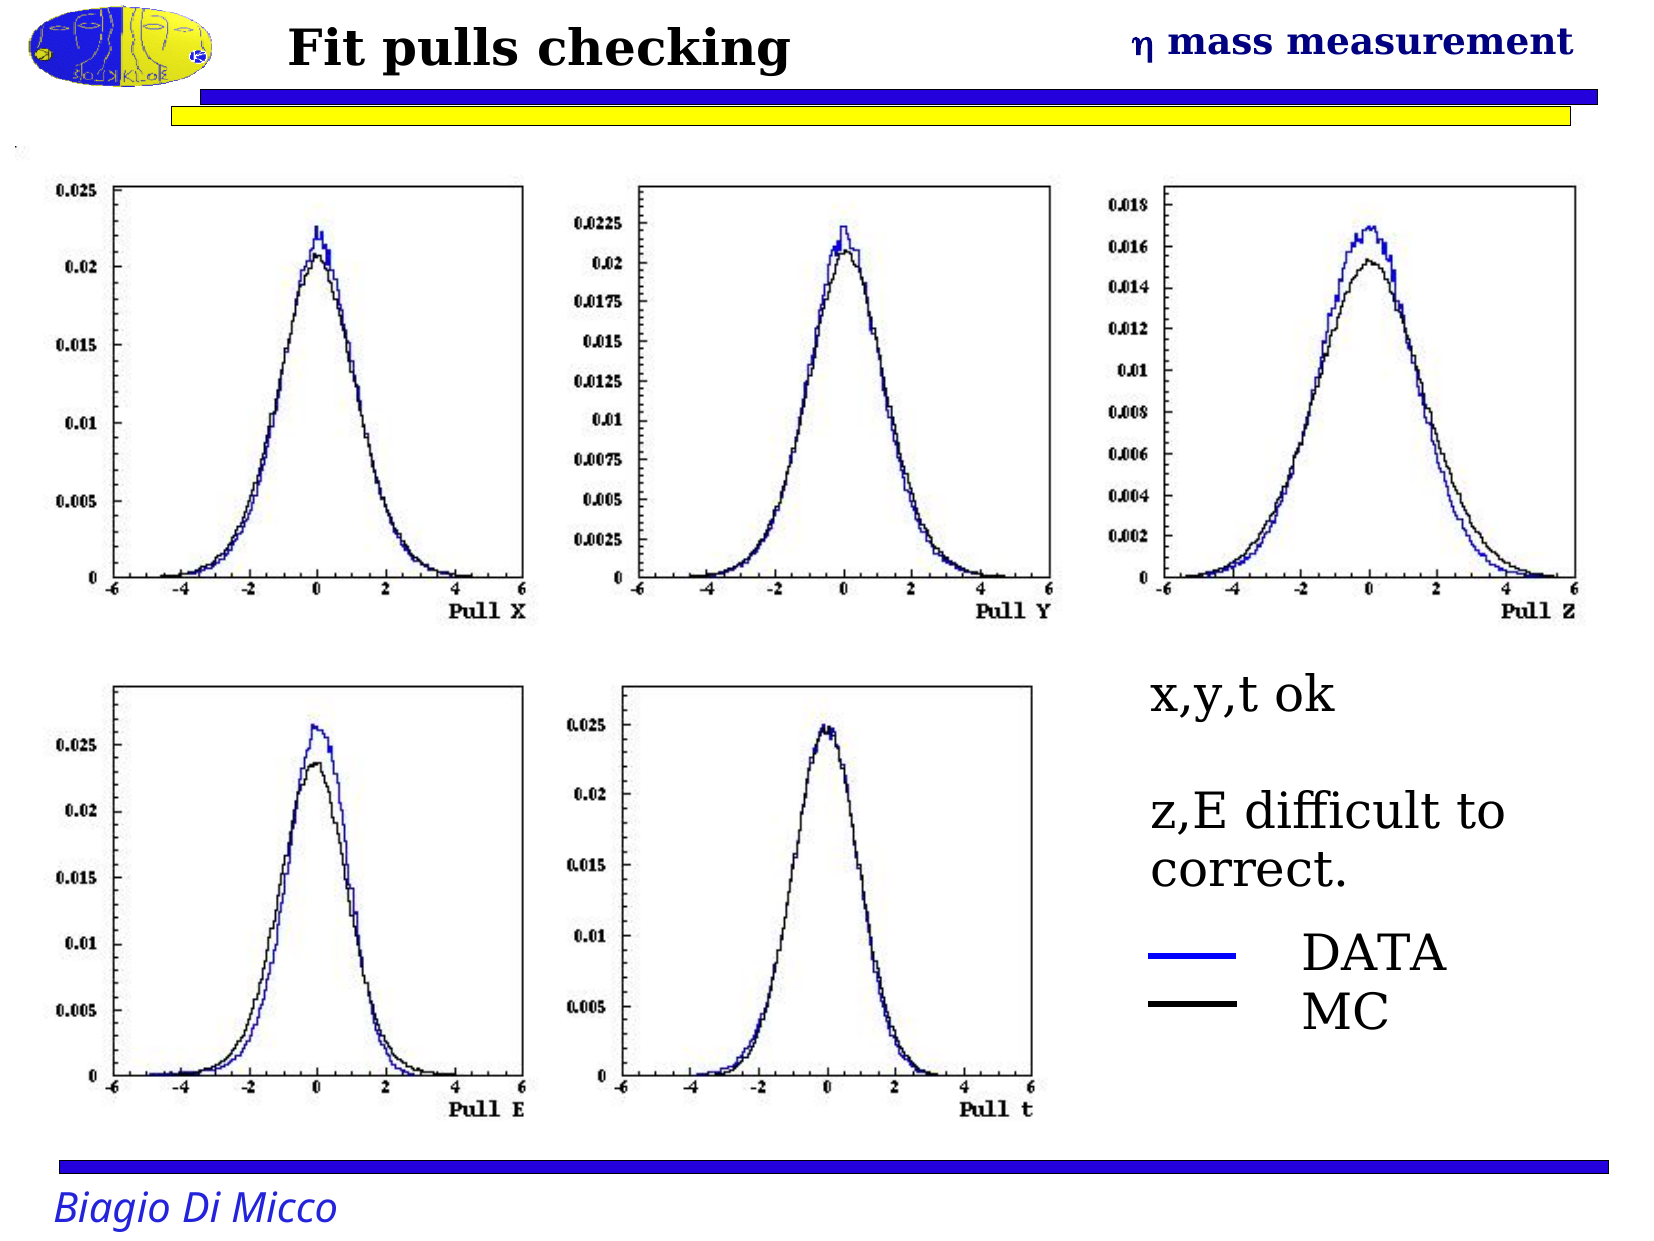

Fit pulls checking
x,y,t ok
z,E difficult to correct.
DATA
MC